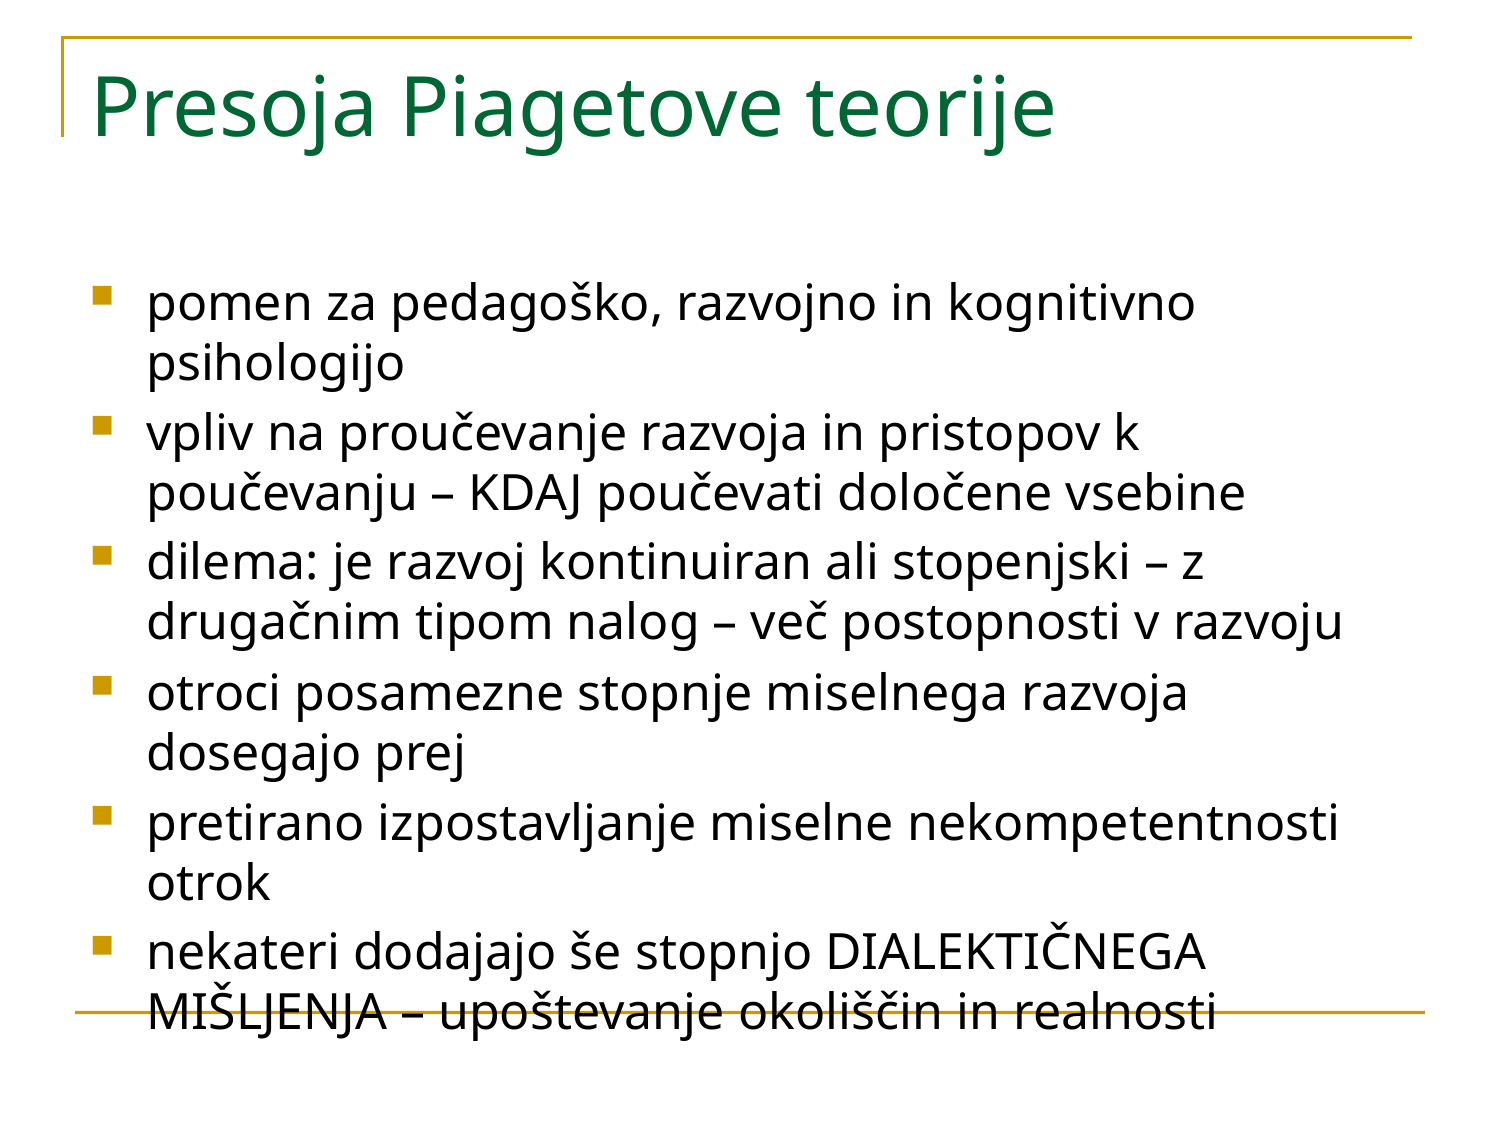

# Presoja Piagetove teorije
pomen za pedagoško, razvojno in kognitivno psihologijo
vpliv na proučevanje razvoja in pristopov k poučevanju – KDAJ poučevati določene vsebine
dilema: je razvoj kontinuiran ali stopenjski – z drugačnim tipom nalog – več postopnosti v razvoju
otroci posamezne stopnje miselnega razvoja dosegajo prej
pretirano izpostavljanje miselne nekompetentnosti otrok
nekateri dodajajo še stopnjo DIALEKTIČNEGA MIŠLJENJA – upoštevanje okoliščin in realnosti